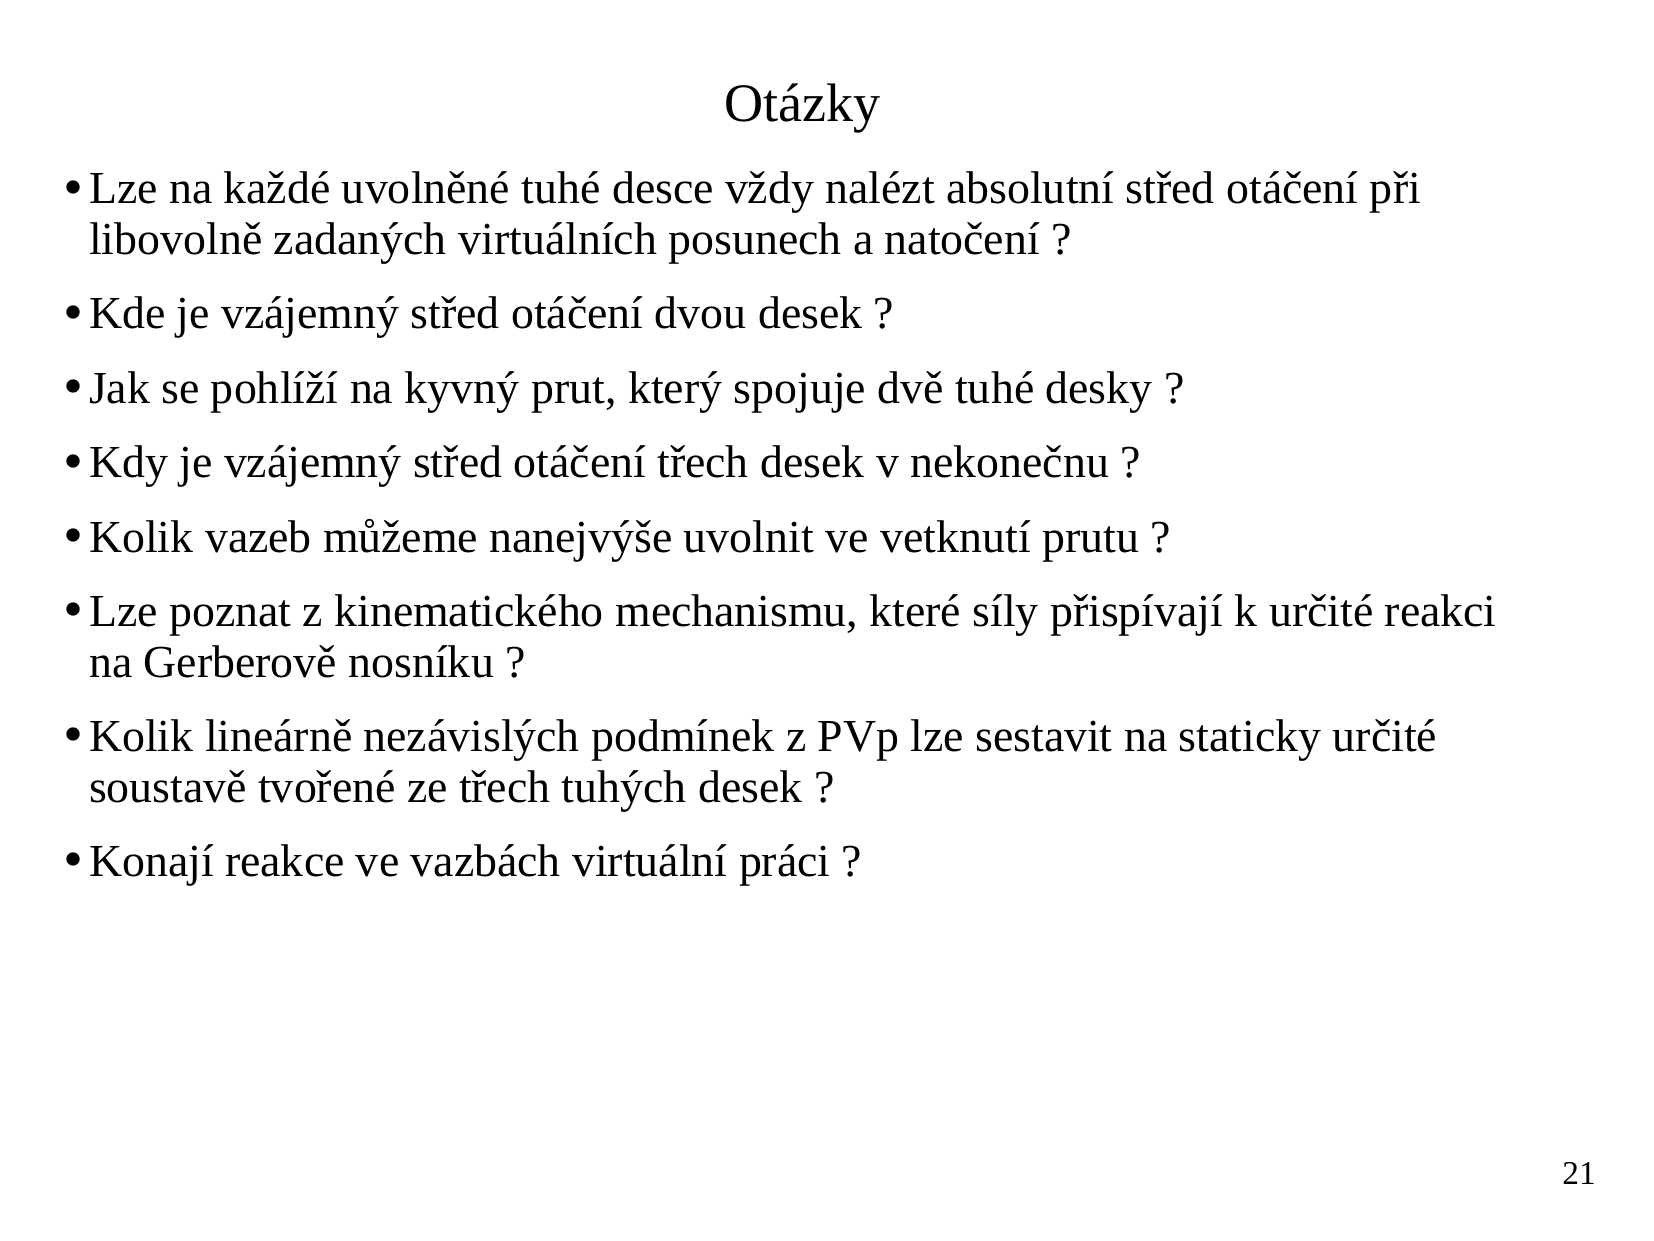

# Otázky
Lze na každé uvolněné tuhé desce vždy nalézt absolutní střed otáčení při libovolně zadaných virtuálních posunech a natočení ?
Kde je vzájemný střed otáčení dvou desek ?
Jak se pohlíží na kyvný prut, který spojuje dvě tuhé desky ?
Kdy je vzájemný střed otáčení třech desek v nekonečnu ?
Kolik vazeb můžeme nanejvýše uvolnit ve vetknutí prutu ?
Lze poznat z kinematického mechanismu, které síly přispívají k určité reakci na Gerberově nosníku ?
Kolik lineárně nezávislých podmínek z PVp lze sestavit na staticky určité soustavě tvořené ze třech tuhých desek ?
Konají reakce ve vazbách virtuální práci ?
21